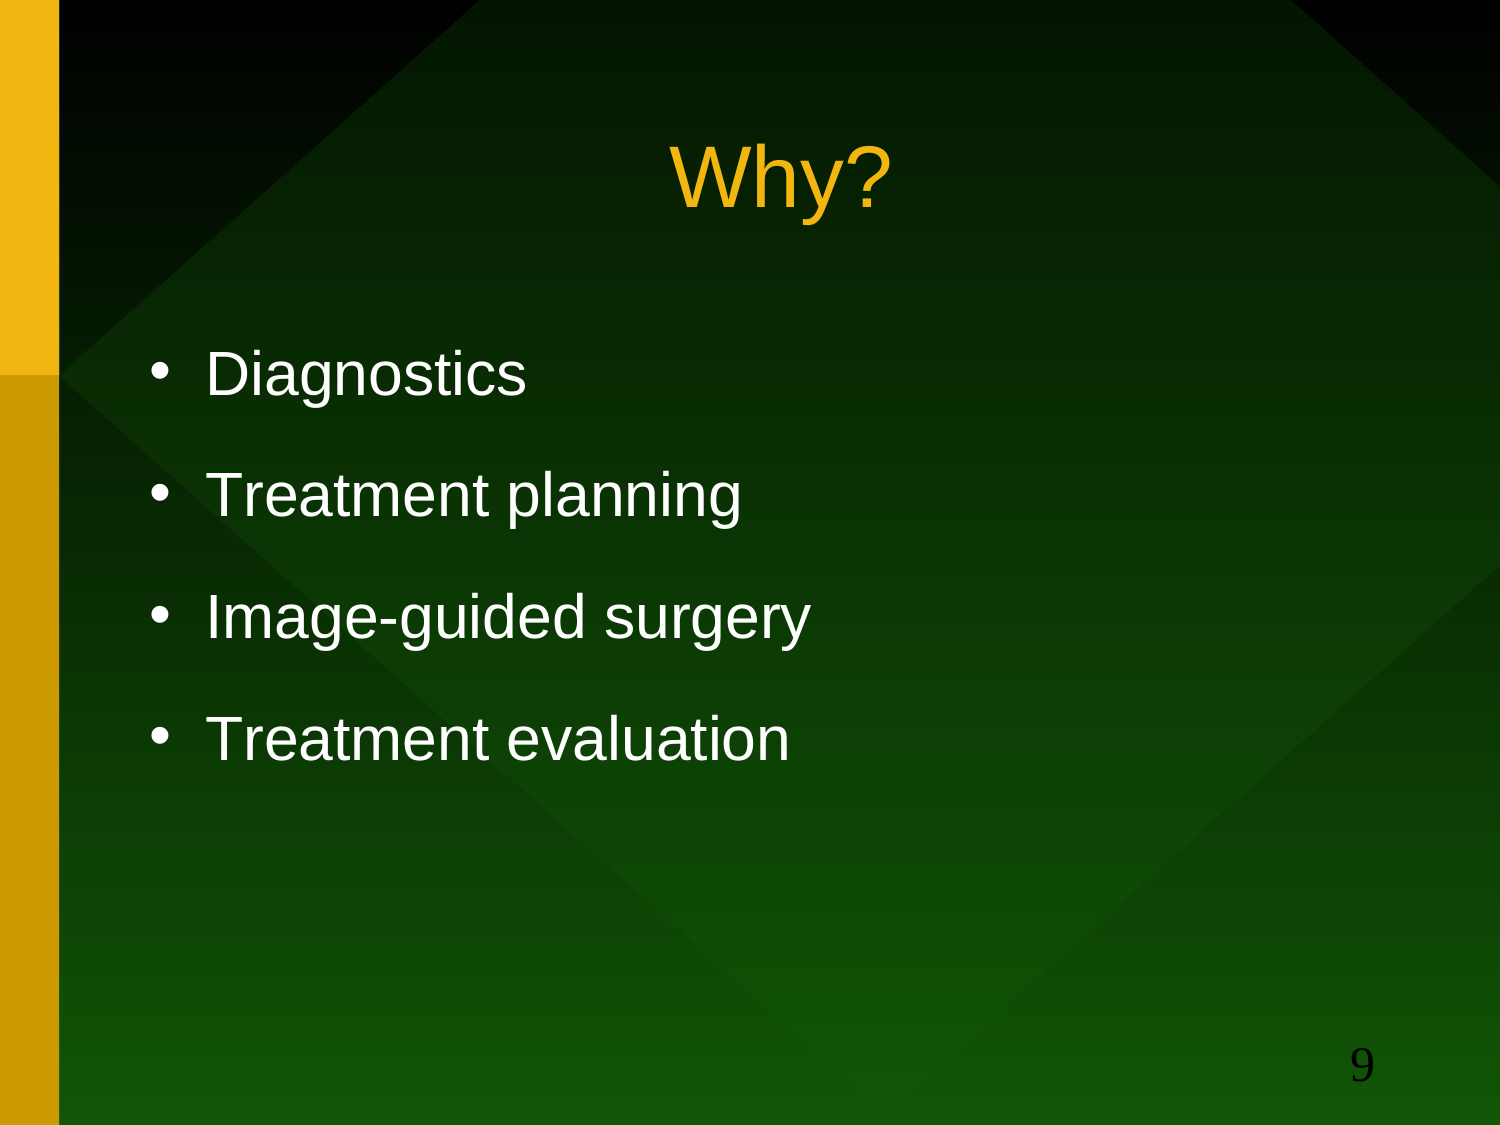

# Why?
Diagnostics
Treatment planning
Image-guided surgery
Treatment evaluation
9